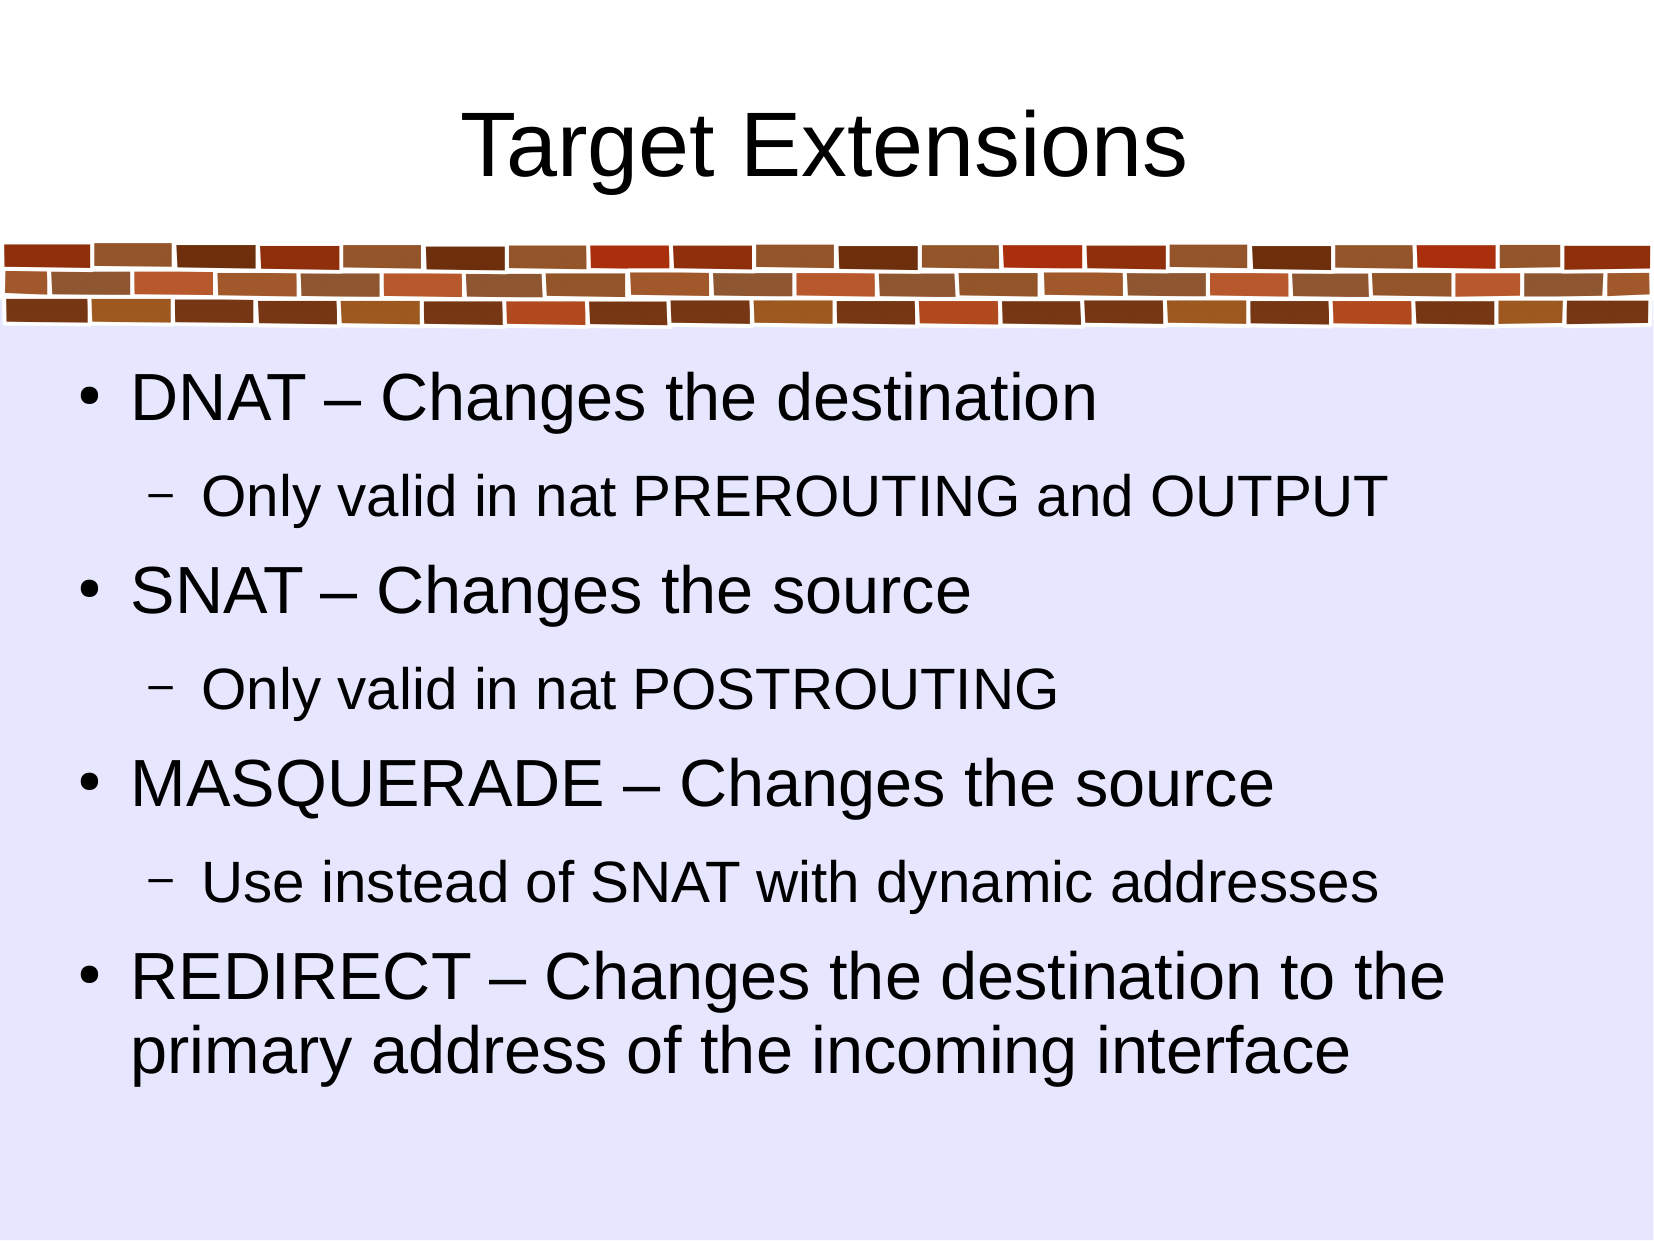

# Target Extensions
DNAT – Changes the destination
Only valid in nat PREROUTING and OUTPUT
SNAT – Changes the source
Only valid in nat POSTROUTING
MASQUERADE – Changes the source
Use instead of SNAT with dynamic addresses
REDIRECT – Changes the destination to the primary address of the incoming interface